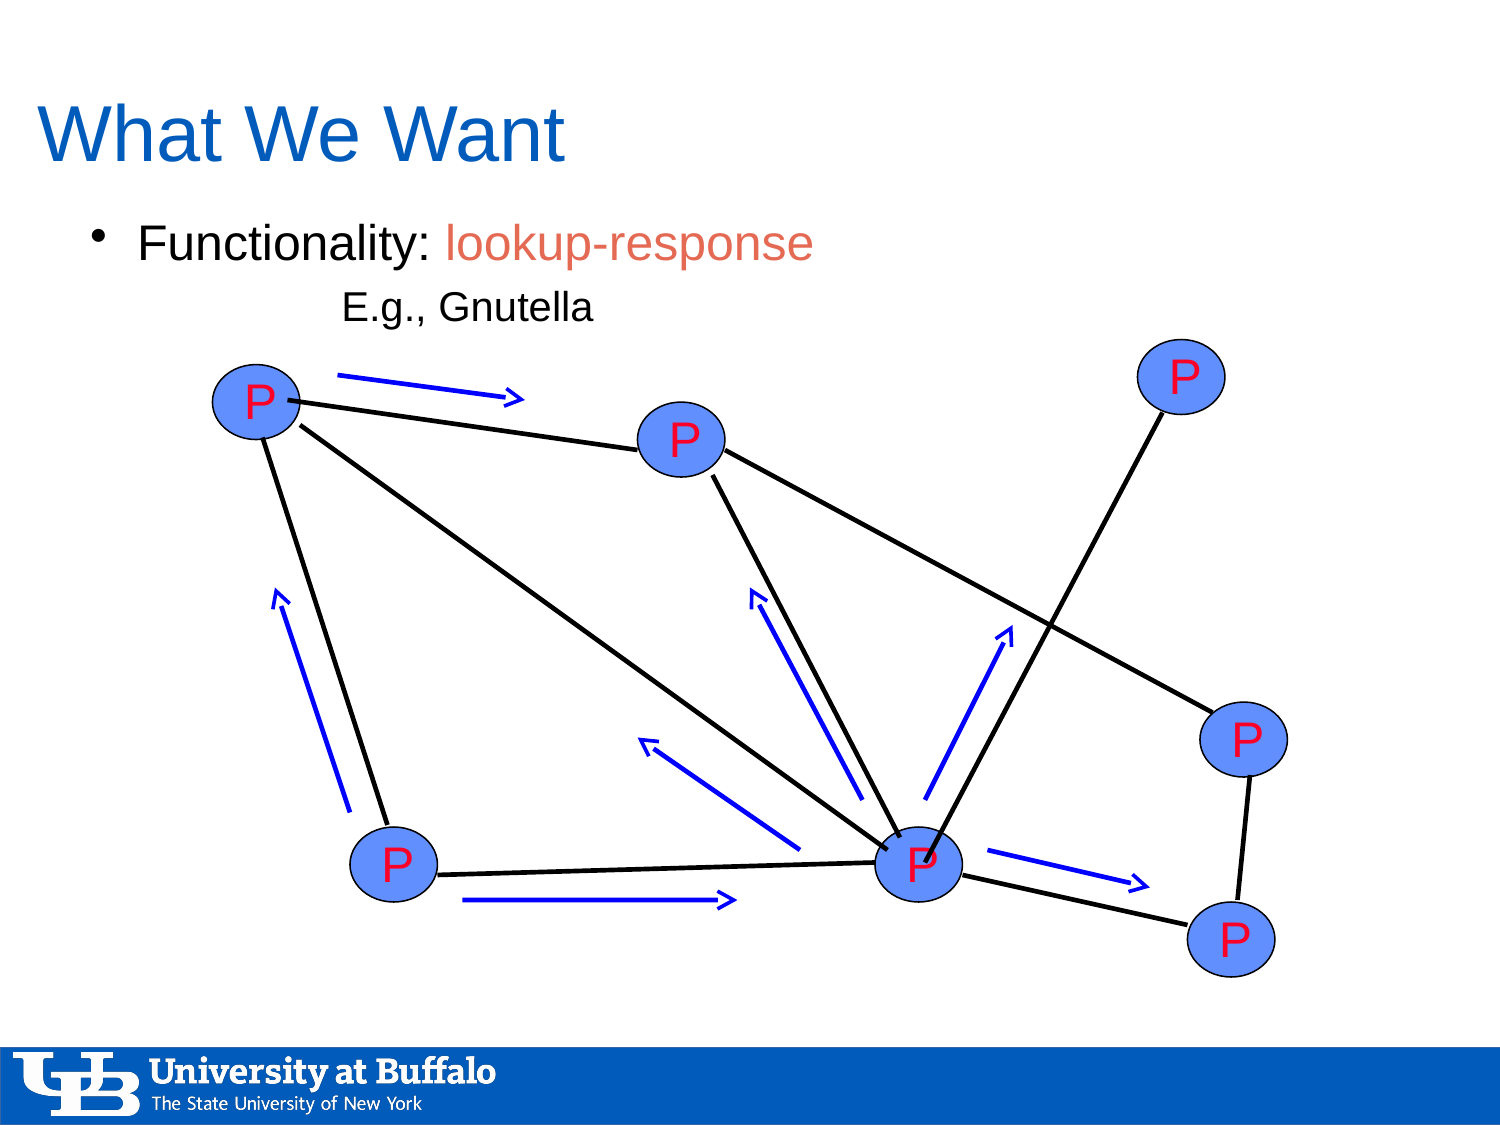

# What We Want
Functionality: lookup-response
E.g., Gnutella
P
P
P
P
P
P
P